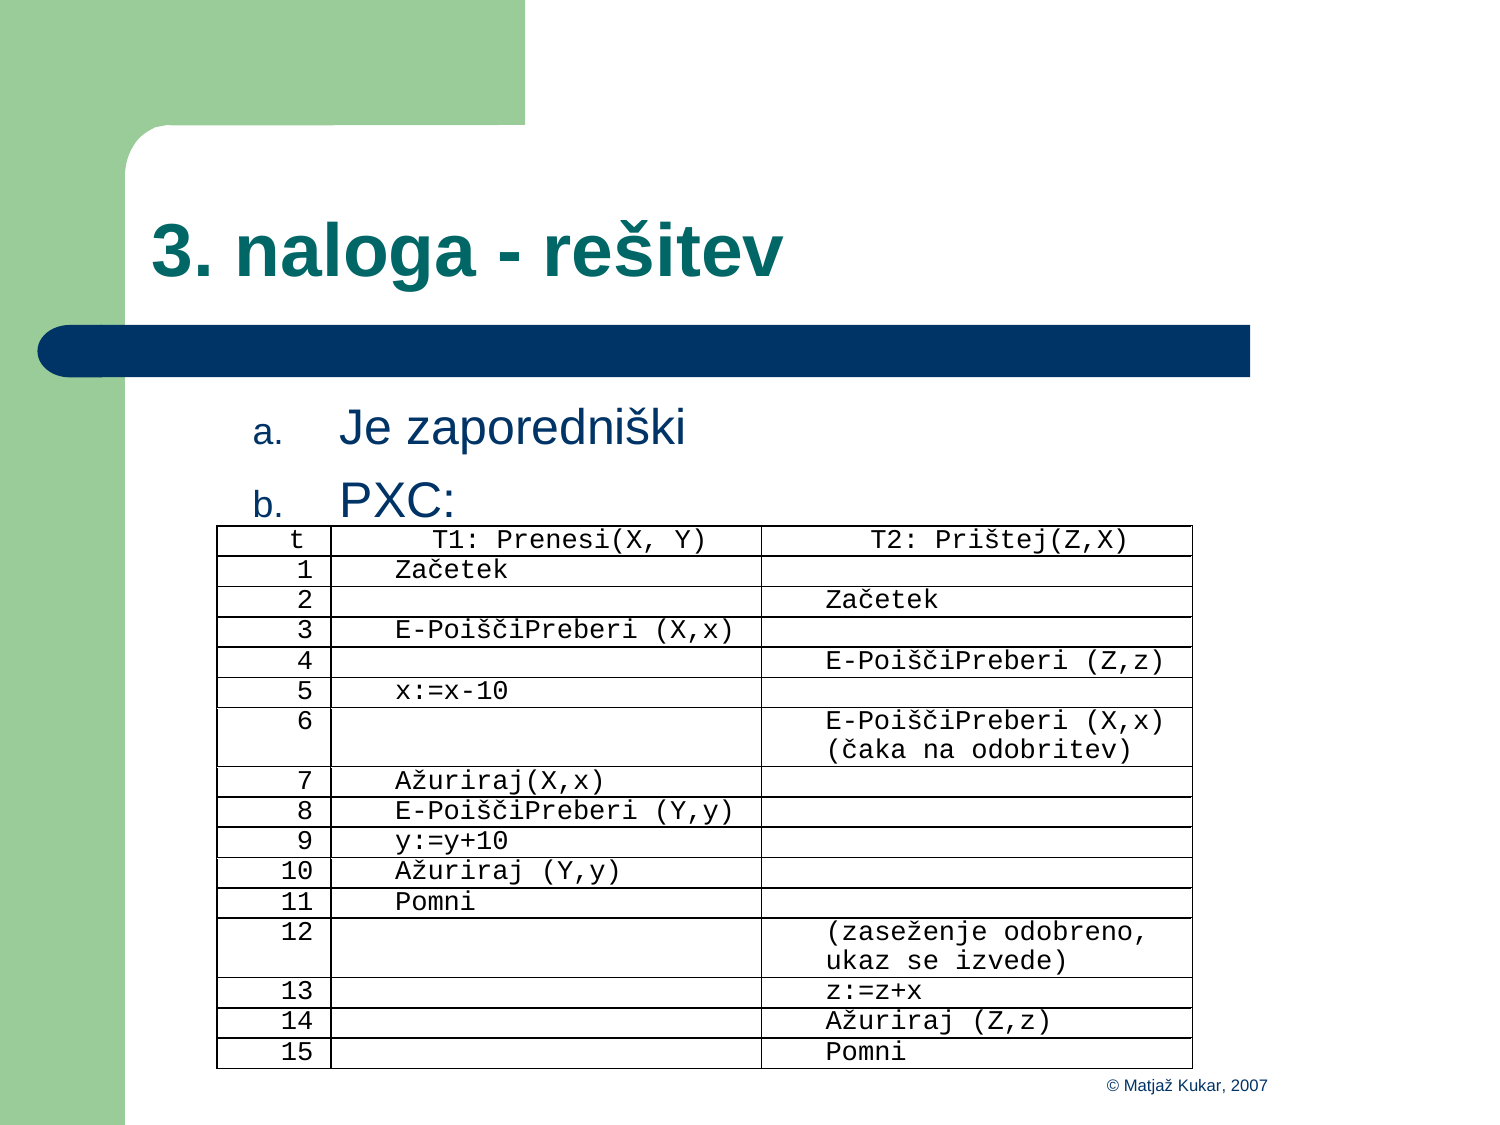

# 3. naloga - rešitev
Je zaporedniški
PXC:
© Matjaž Kukar, 2007